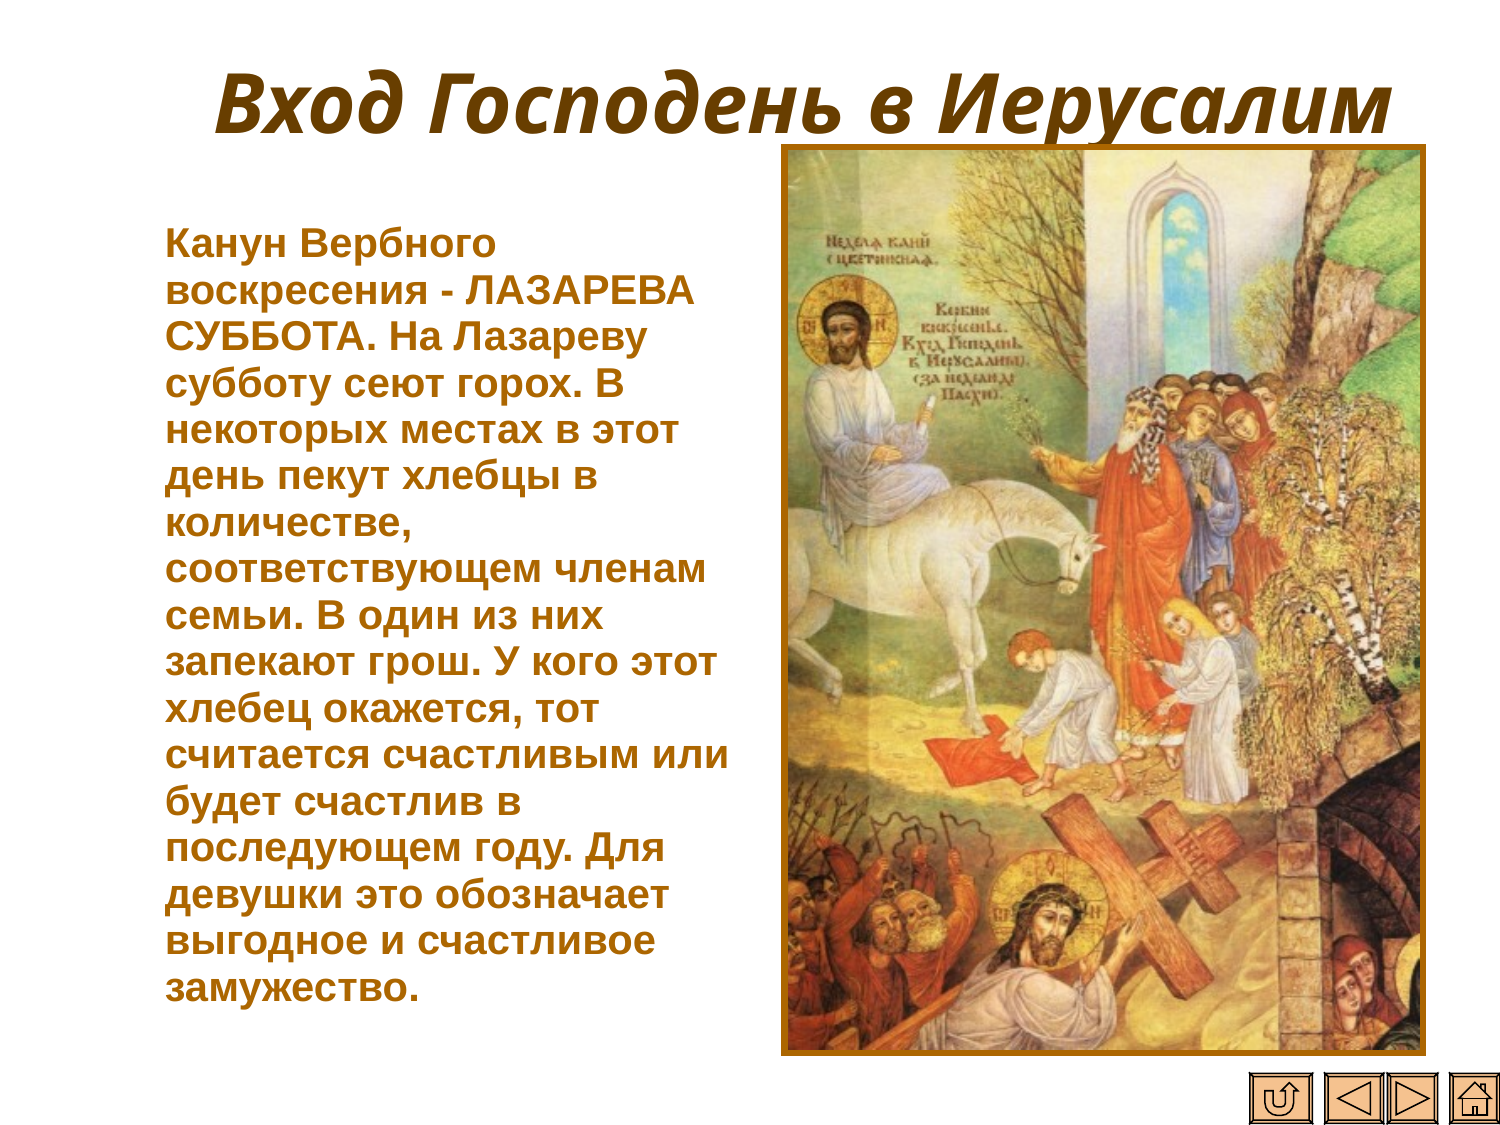

Вход Господень в Иерусалим
Канун Вербного воскресения - ЛАЗАРЕВА СУББОТА. На Лазареву субботу сеют горох. В некоторых местах в этот день пекут хлебцы в количестве, соответствующем членам семьи. В один из них запекают грош. У кого этот хлебец окажется, тот считается счастливым или будет счастлив в последующем году. Для девушки это обозначает выгодное и счастливое замужество.